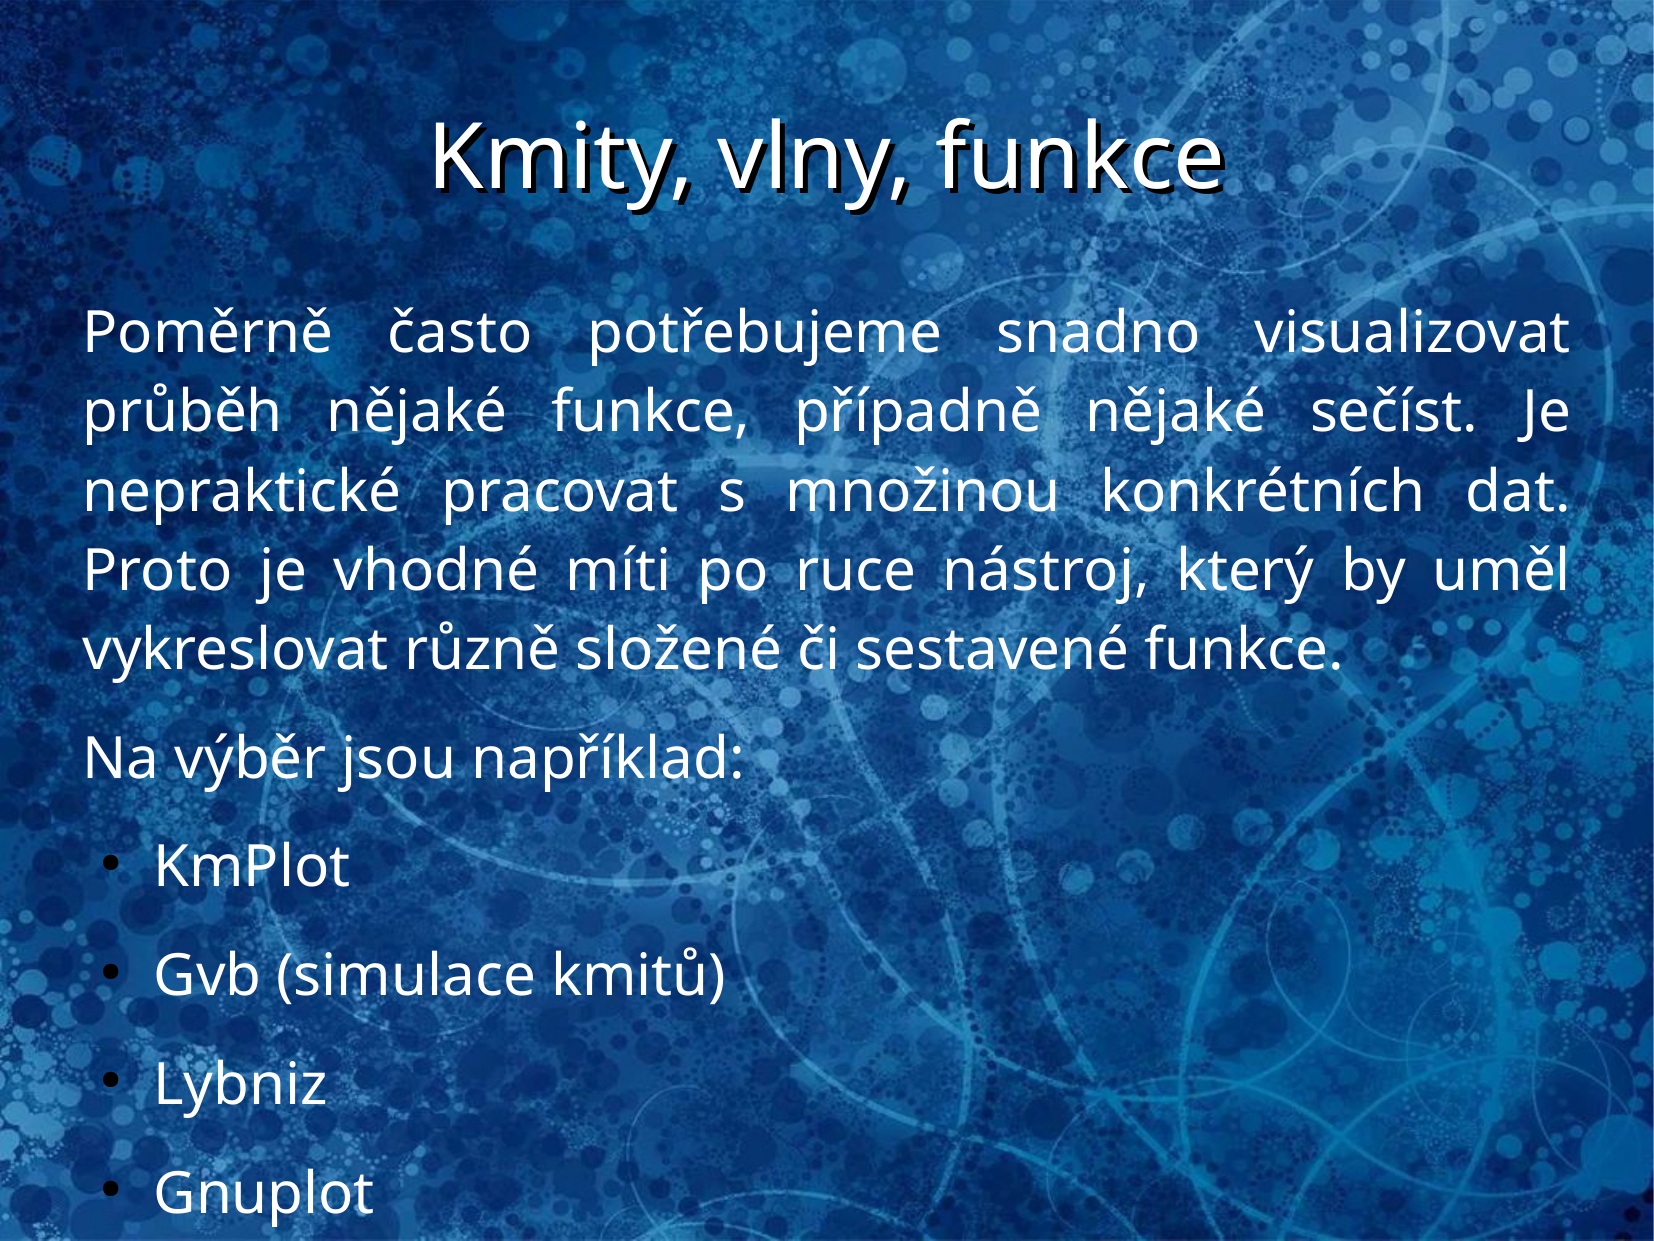

# Kmity, vlny, funkce
Poměrně často potřebujeme snadno visualizovat průběh nějaké funkce, případně nějaké sečíst. Je nepraktické pracovat s množinou konkrétních dat. Proto je vhodné míti po ruce nástroj, který by uměl vykreslovat různě složené či sestavené funkce.
Na výběr jsou například:
KmPlot
Gvb (simulace kmitů)
Lybniz
Gnuplot